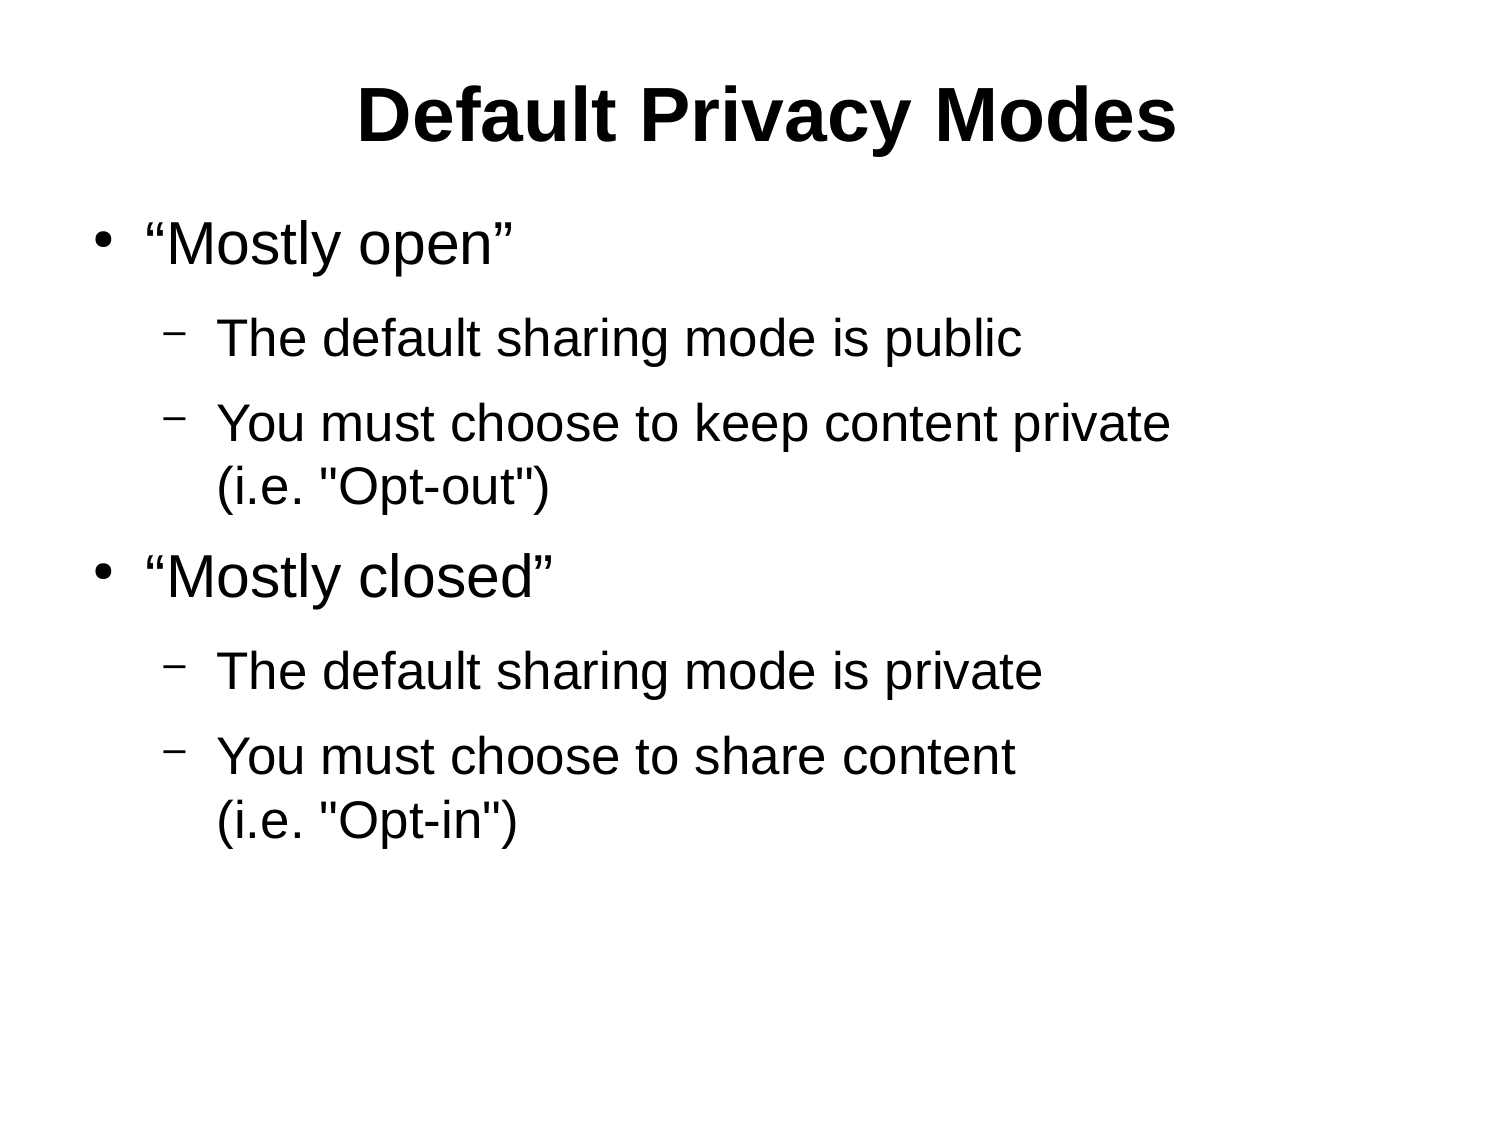

# Default Privacy Modes
“Mostly open”
The default sharing mode is public
You must choose to keep content private
(i.e. "Opt-out")
“Mostly closed”
The default sharing mode is private
You must choose to share content
(i.e. "Opt-in")